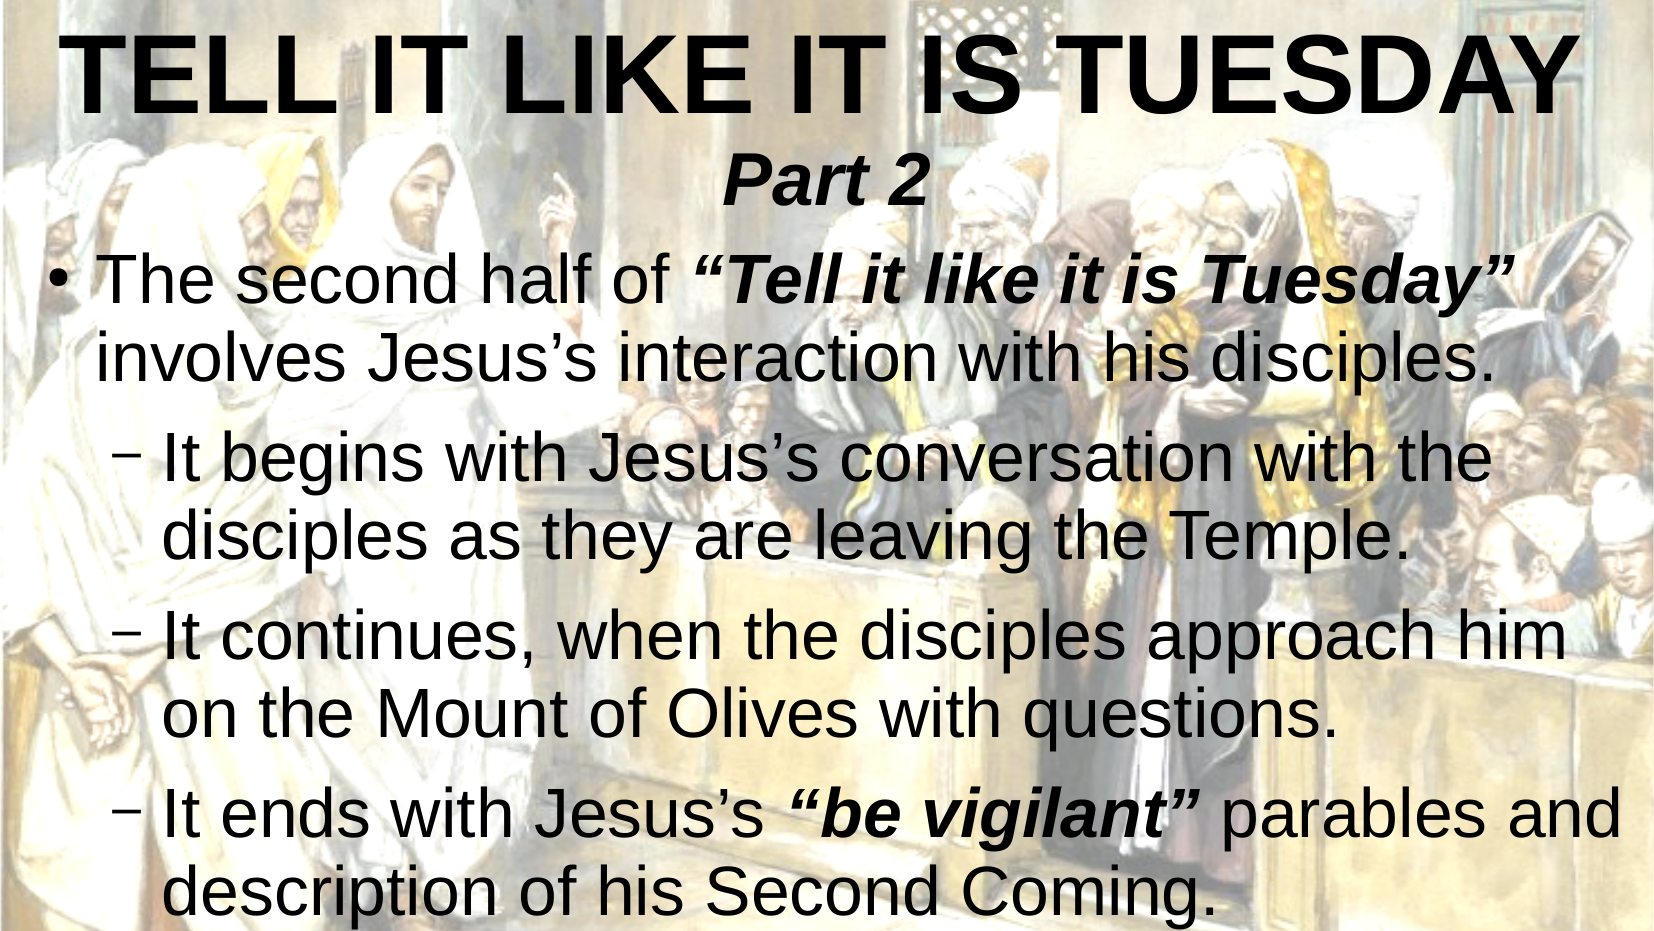

TELL IT LIKE IT IS TUESDAY
Part 2
# The second half of “Tell it like it is Tuesday” involves Jesus’s interaction with his disciples.
It begins with Jesus’s conversation with the disciples as they are leaving the Temple.
It continues, when the disciples approach him on the Mount of Olives with questions.
It ends with Jesus’s “be vigilant” parables and description of his Second Coming.